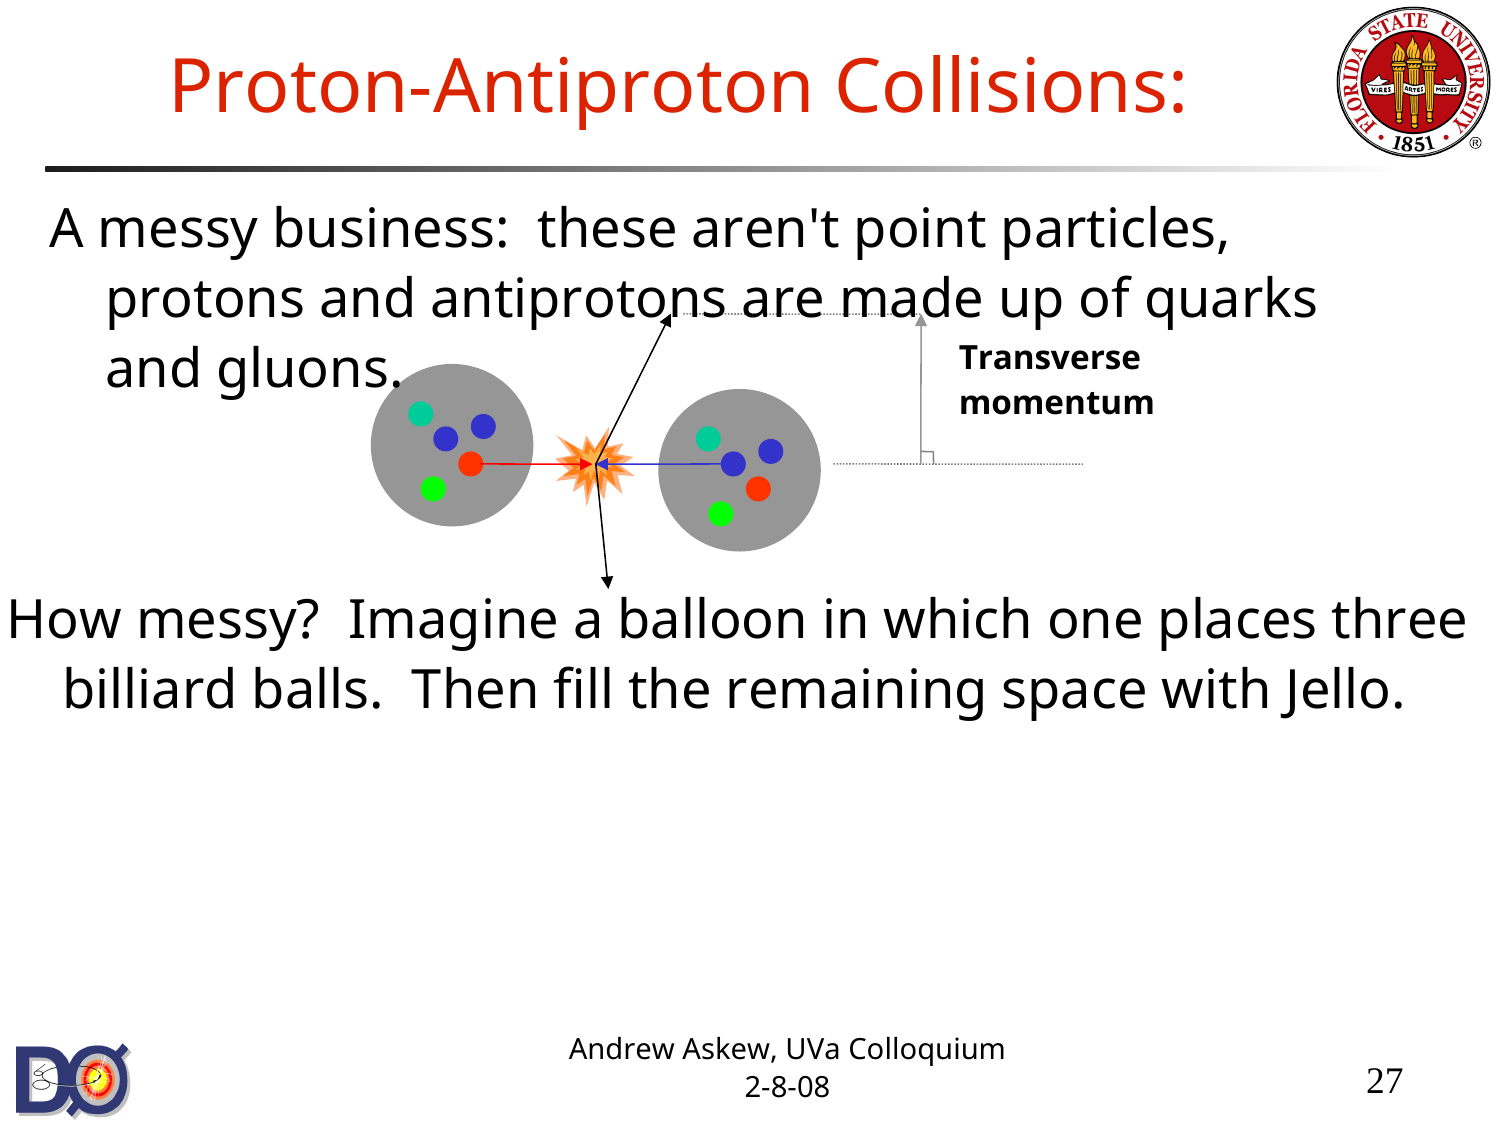

# Proton-Antiproton Collisions:
A messy business: these aren't point particles, protons and antiprotons are made up of quarks and gluons.
Transverse
momentum
How messy? Imagine a balloon in which one places three billiard balls. Then fill the remaining space with Jello.